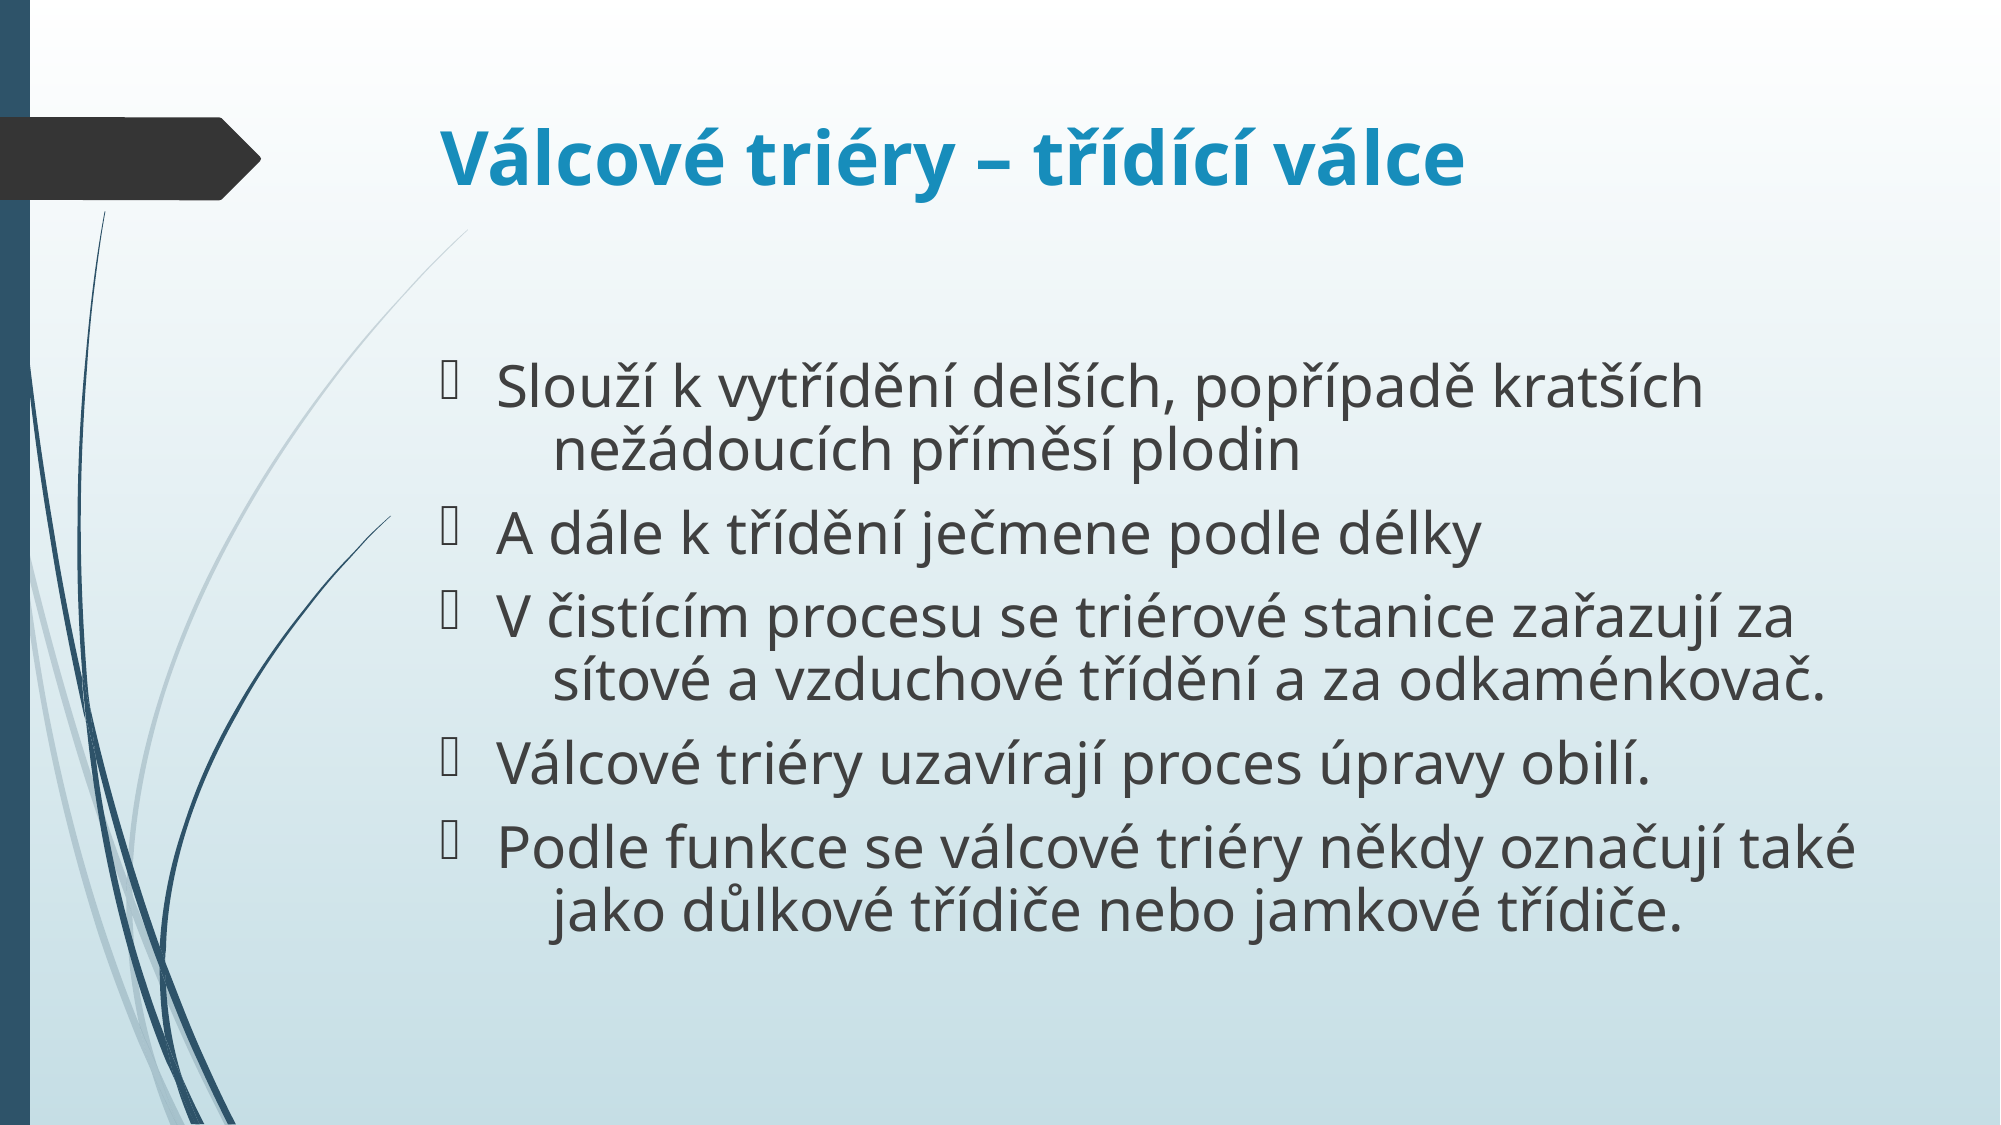

# Válcové triéry – třídící válce
Slouží k vytřídění delších, popřípadě kratších nežádoucích příměsí plodin
A dále k třídění ječmene podle délky
V čistícím procesu se triérové stanice zařazují za sítové a vzduchové třídění a za odkaménkovač.
Válcové triéry uzavírají proces úpravy obilí.
Podle funkce se válcové triéry někdy označují také jako důlkové třídiče nebo jamkové třídiče.